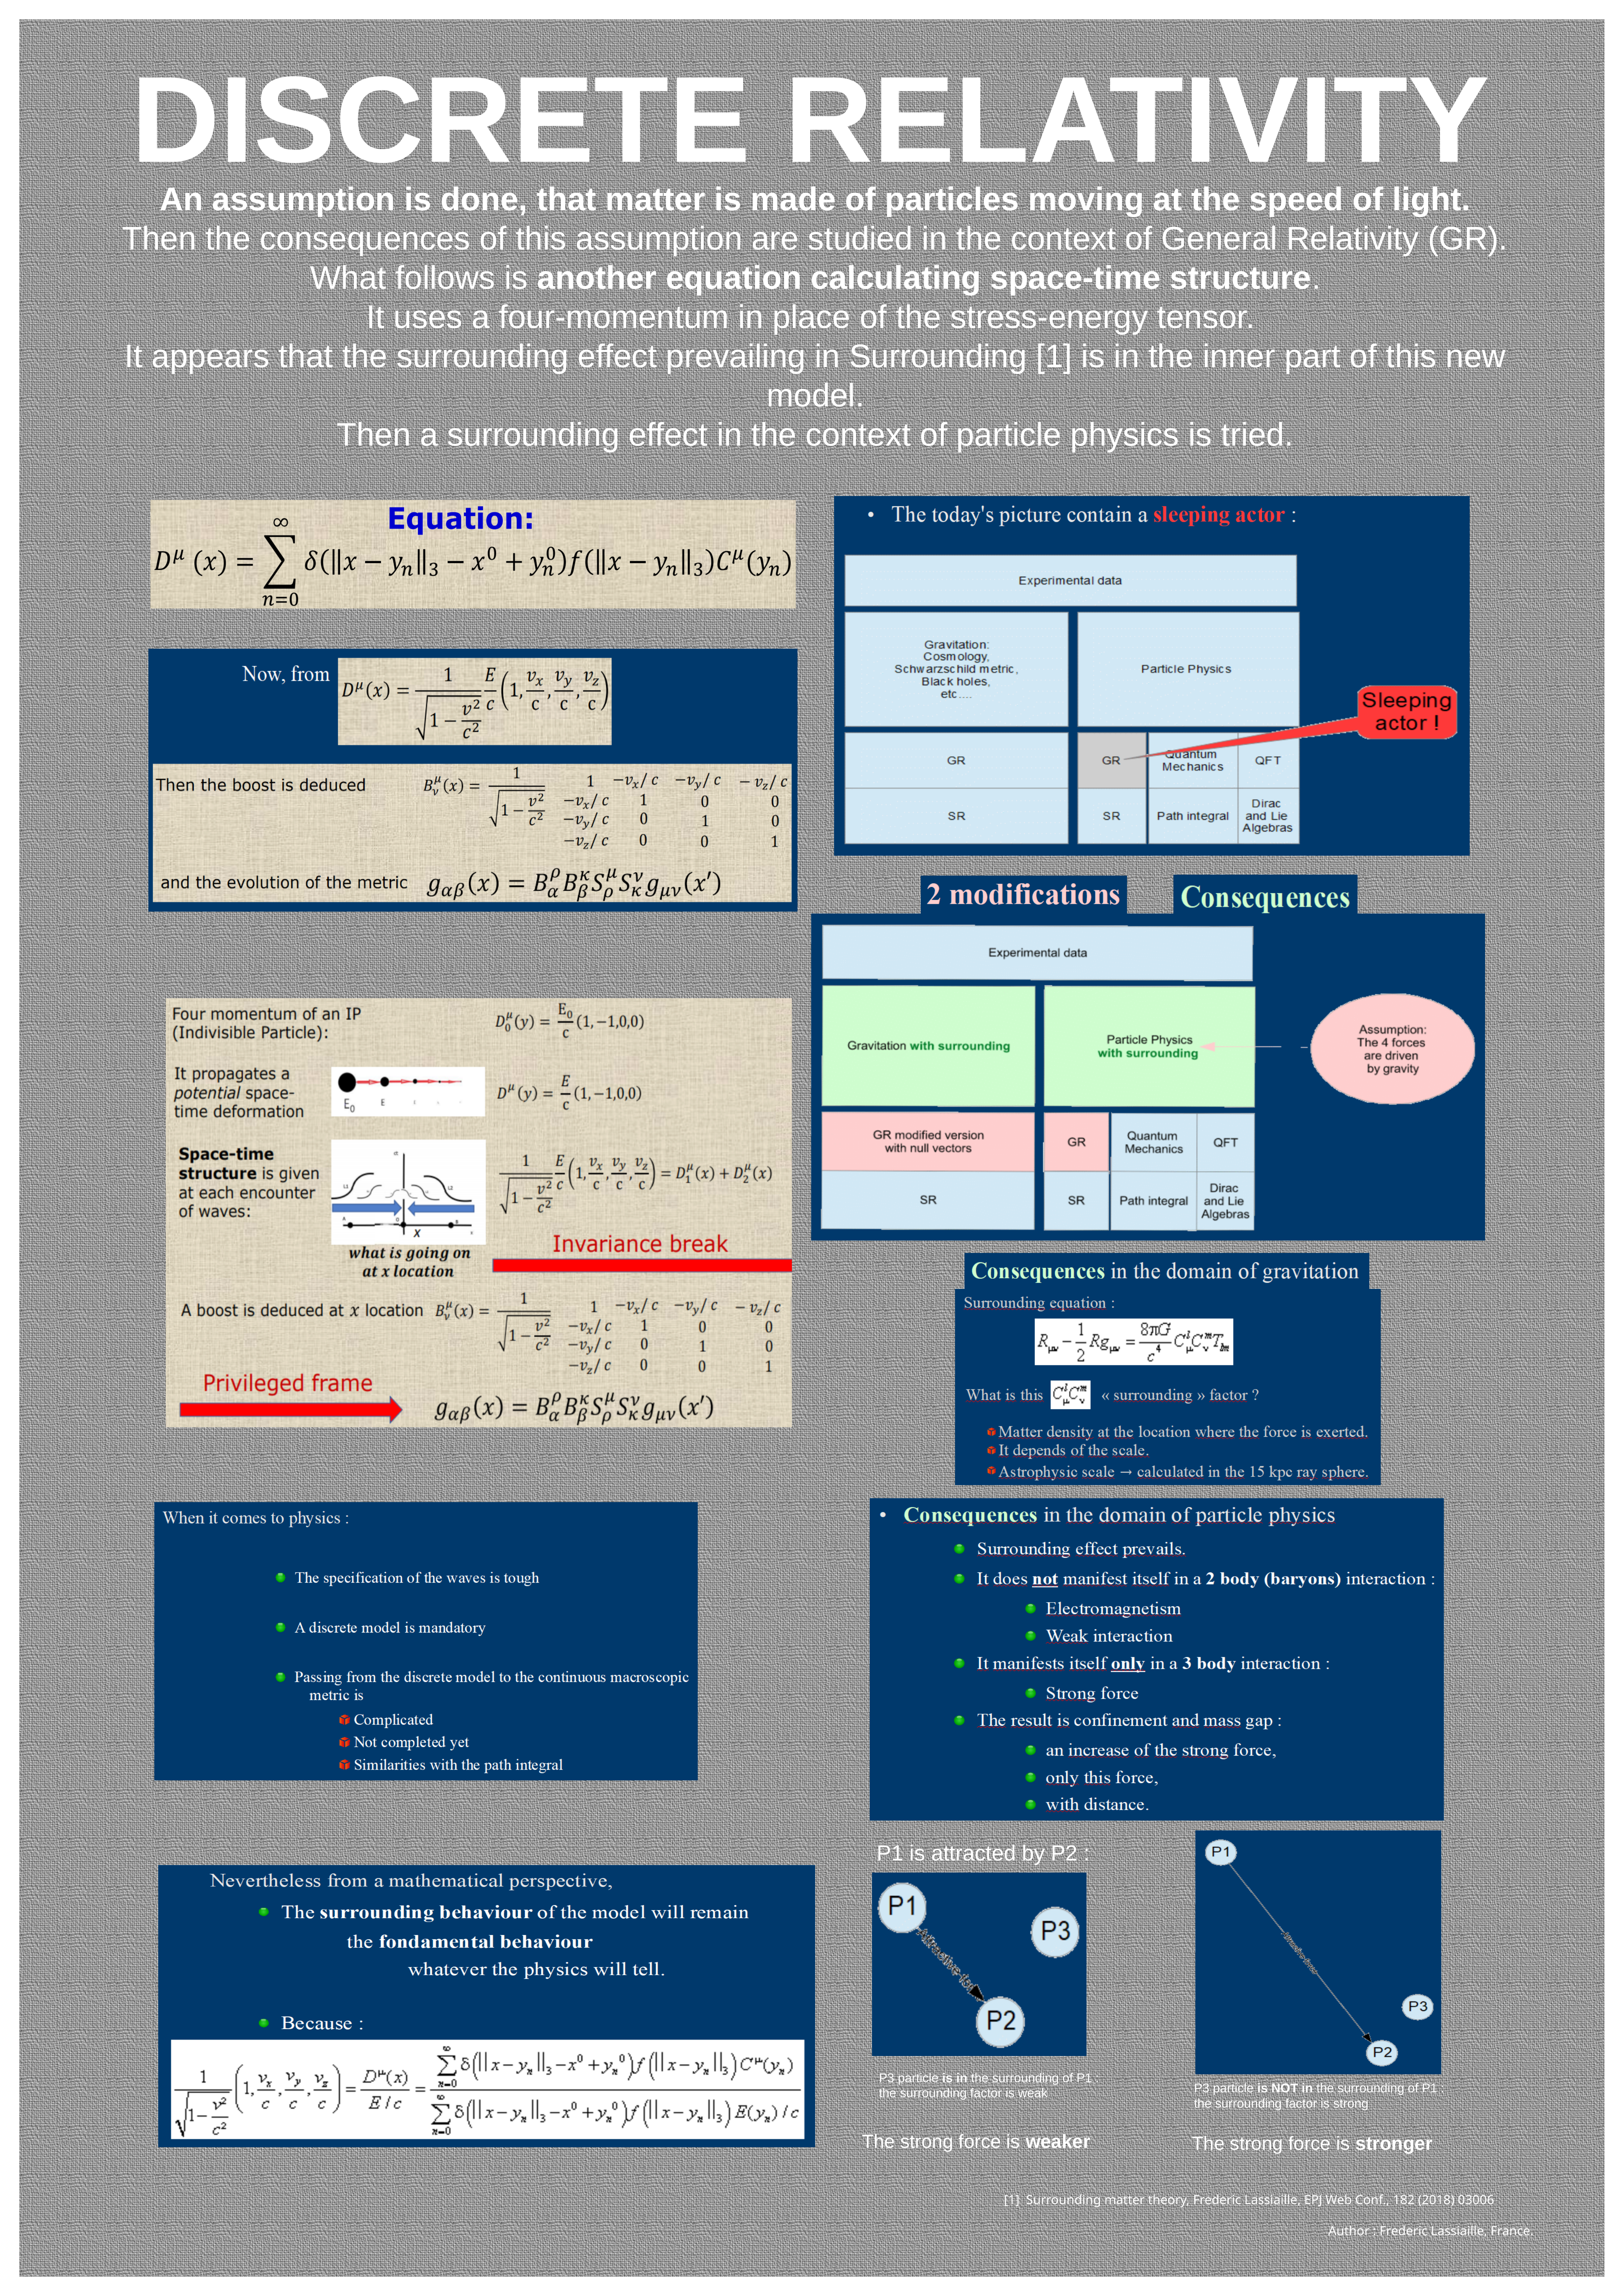

# DISCRETE RELATIVITY
An assumption is done, that matter is made of particles moving at the speed of light.
Then the consequences of this assumption are studied in the context of General Relativity (GR).
What follows is another equation calculating space-time structure.
It uses a four-momentum in place of the stress-energy tensor.
It appears that the surrounding effect prevailing in Surrounding [1] is in the inner part of this new model.
Then a surrounding effect in the context of particle physics is tried.
P1 is attracted by P2 :
P3 particle is in the surrounding of P1 : the surrounding factor is weak
P3 particle is NOT in the surrounding of P1 : the surrounding factor is strong
The strong force is weaker
The strong force is stronger
[1] Surrounding matter theory, Frederic Lassiaille, EPJ Web Conf., 182 (2018) 03006
Author : Frederic Lassiaille, France.